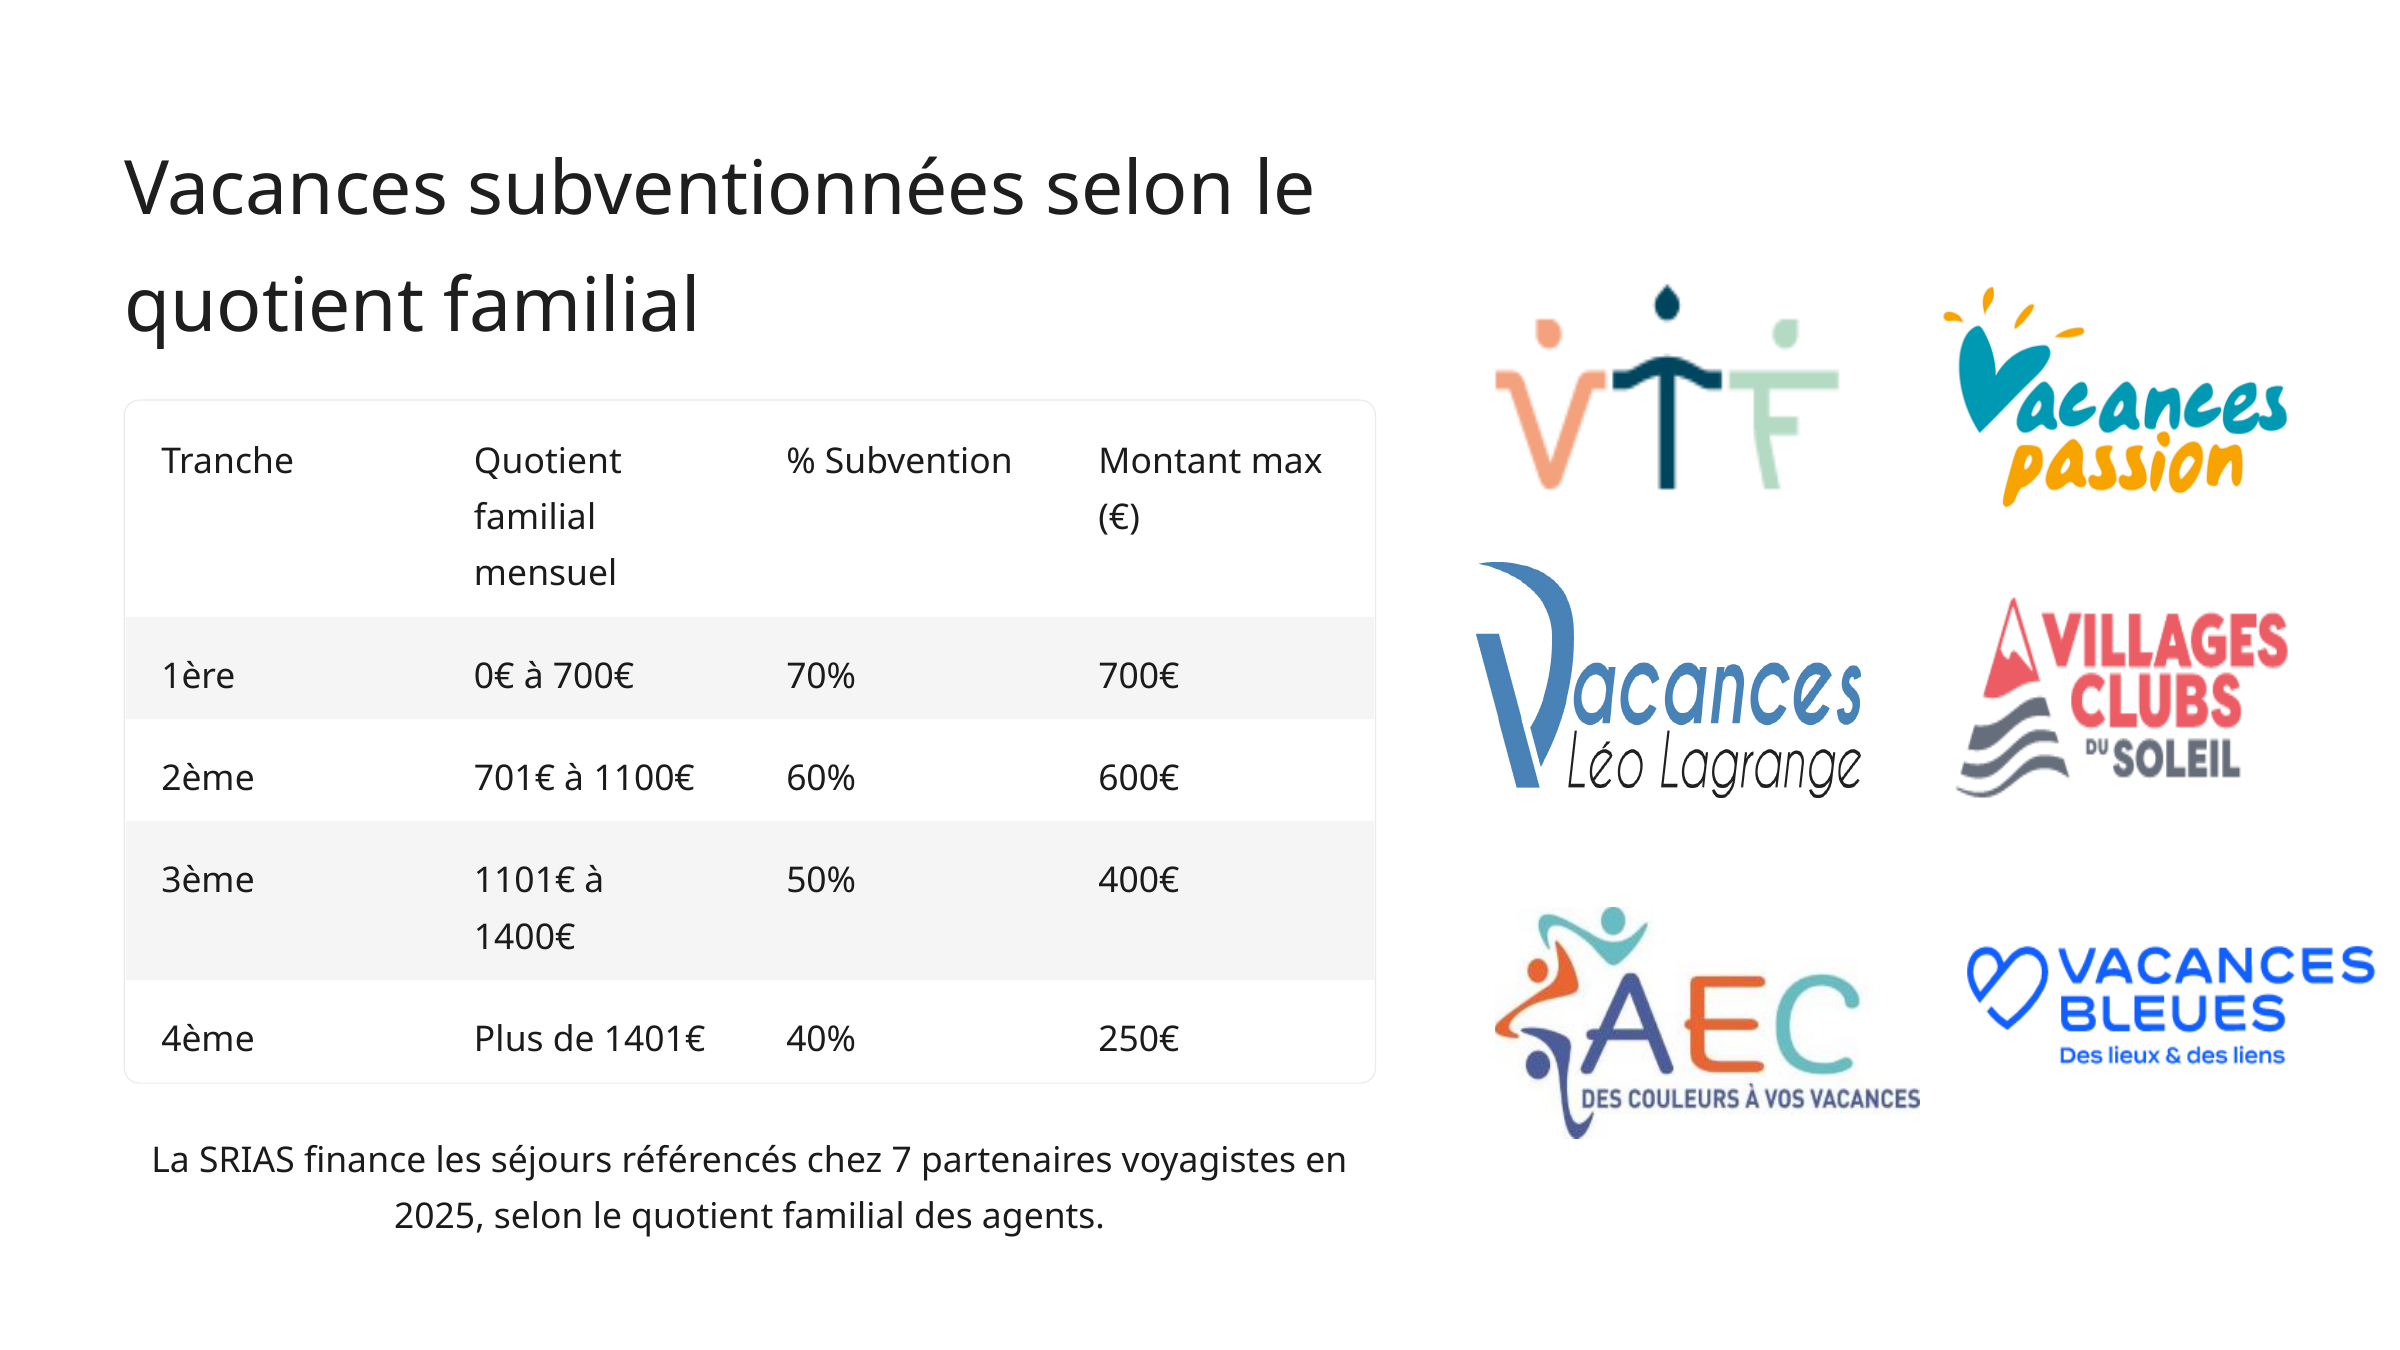

Vacances subventionnées selon le quotient familial
Tranche
Quotient familial mensuel
% Subvention
Montant max (€)
1ère
0€ à 700€
70%
700€
2ème
701€ à 1100€
60%
600€
3ème
1101€ à 1400€
50%
400€
4ème
Plus de 1401€
40%
250€
La SRIAS finance les séjours référencés chez 7 partenaires voyagistes en 2025, selon le quotient familial des agents.